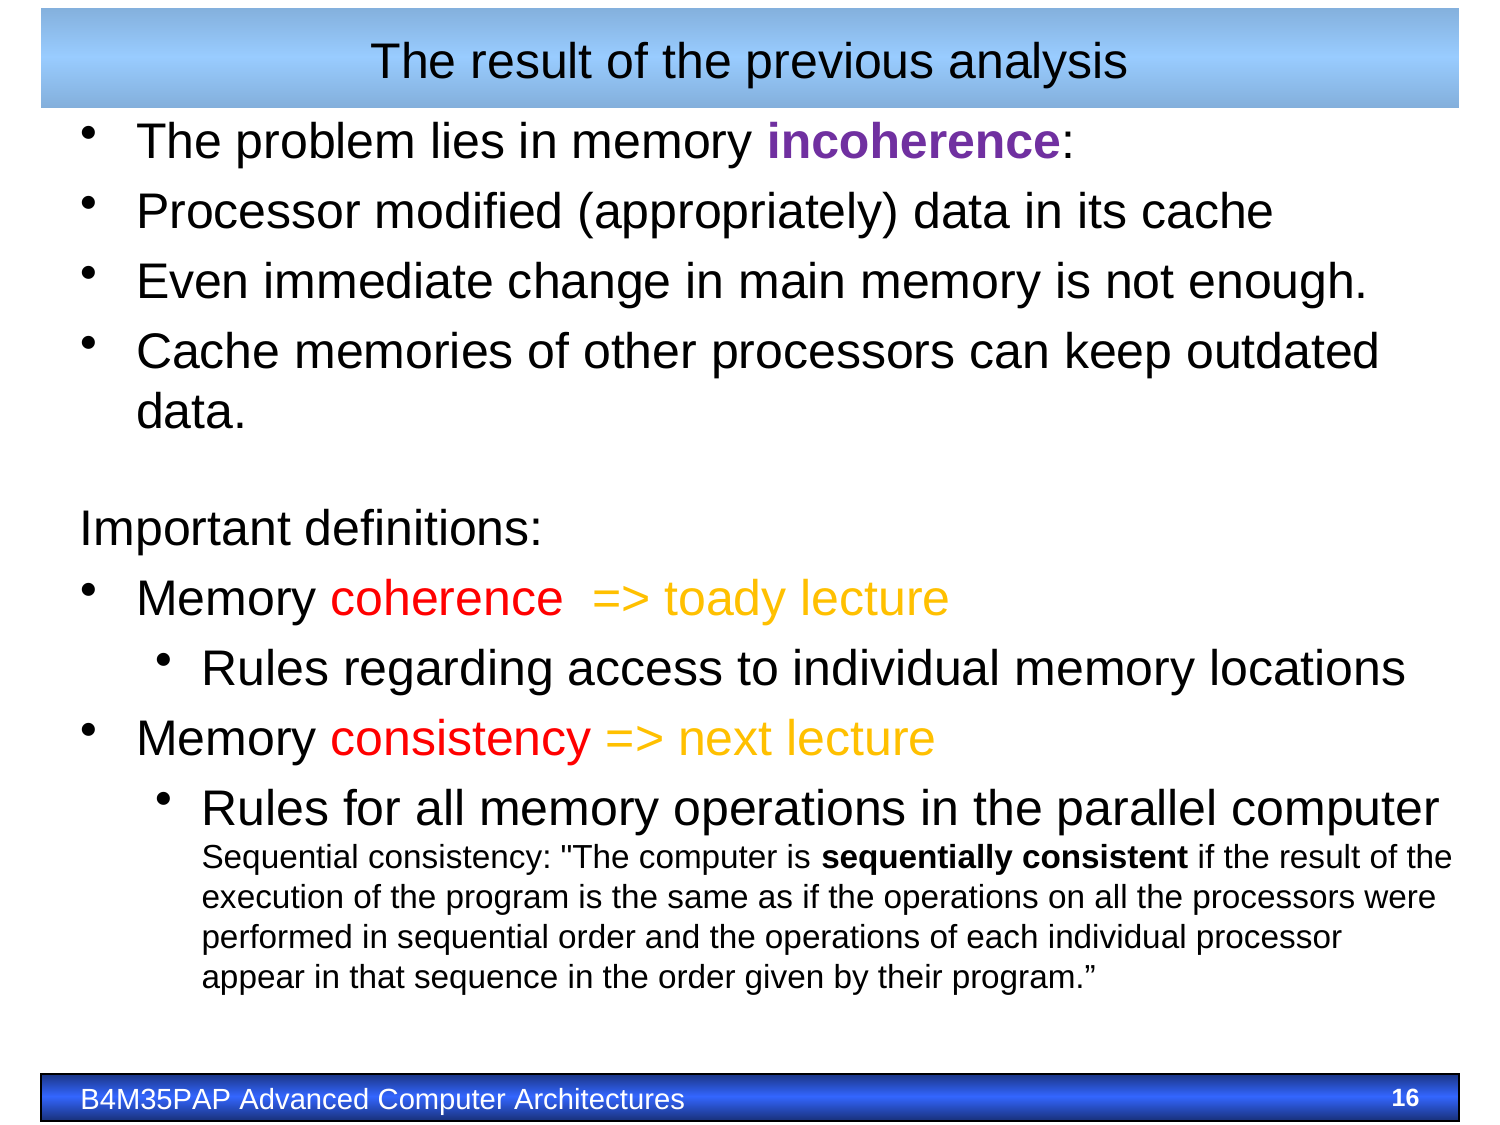

The result of the previous analysis
# The problem lies in memory incoherence:
Processor modified (appropriately) data in its cache
Even immediate change in main memory is not enough.
Cache memories of other processors can keep outdated data.
Important definitions:
Memory coherence => toady lecture
Rules regarding access to individual memory locations
Memory consistency => next lecture
Rules for all memory operations in the parallel computer Sequential consistency: "The computer is sequentially consistent if the result of the execution of the program is the same as if the operations on all the processors were performed in sequential order and the operations of each individual processor appear in that sequence in the order given by their program.”